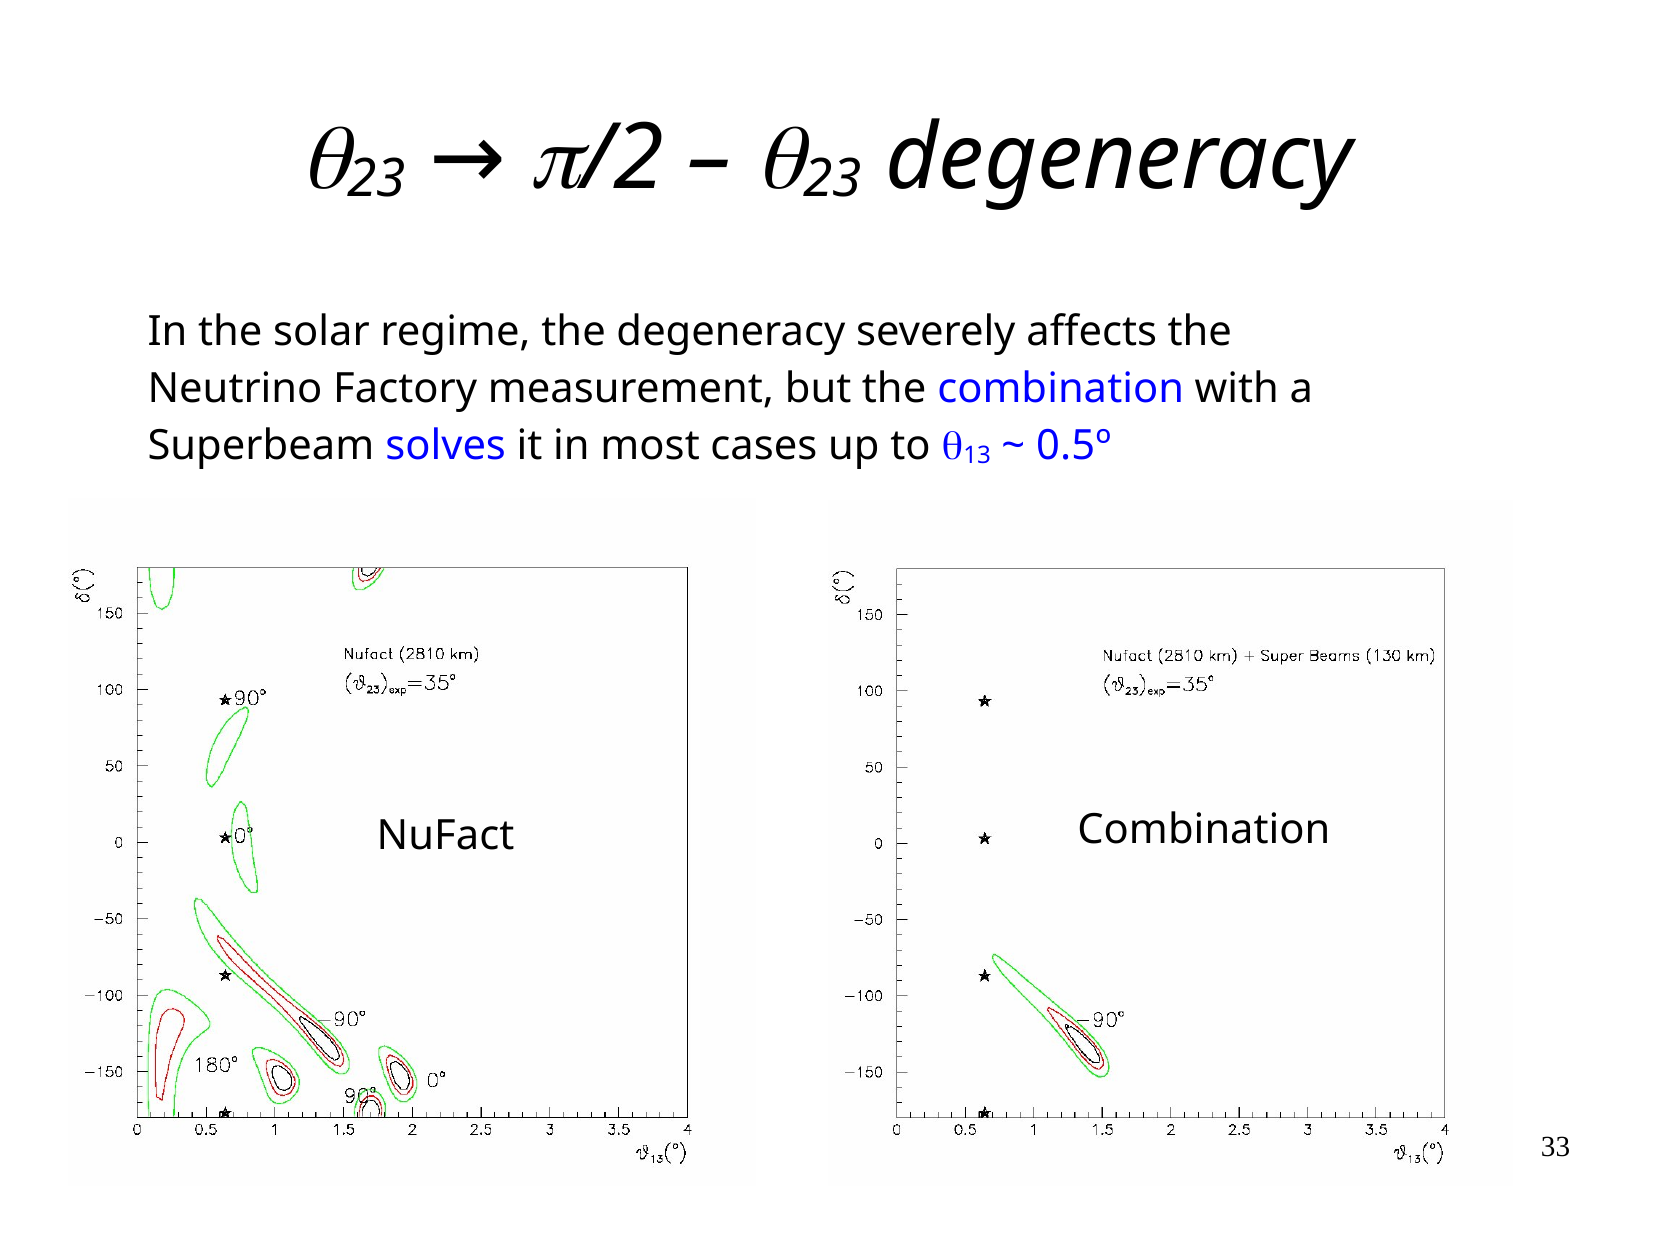

# q23 → p/2 – q23 degeneracy
In the solar regime, the degeneracy severely affects the Neutrino Factory measurement, but the combination with a Superbeam solves it in most cases up to q13 ~ 0.5º
Combination
NuFact
33